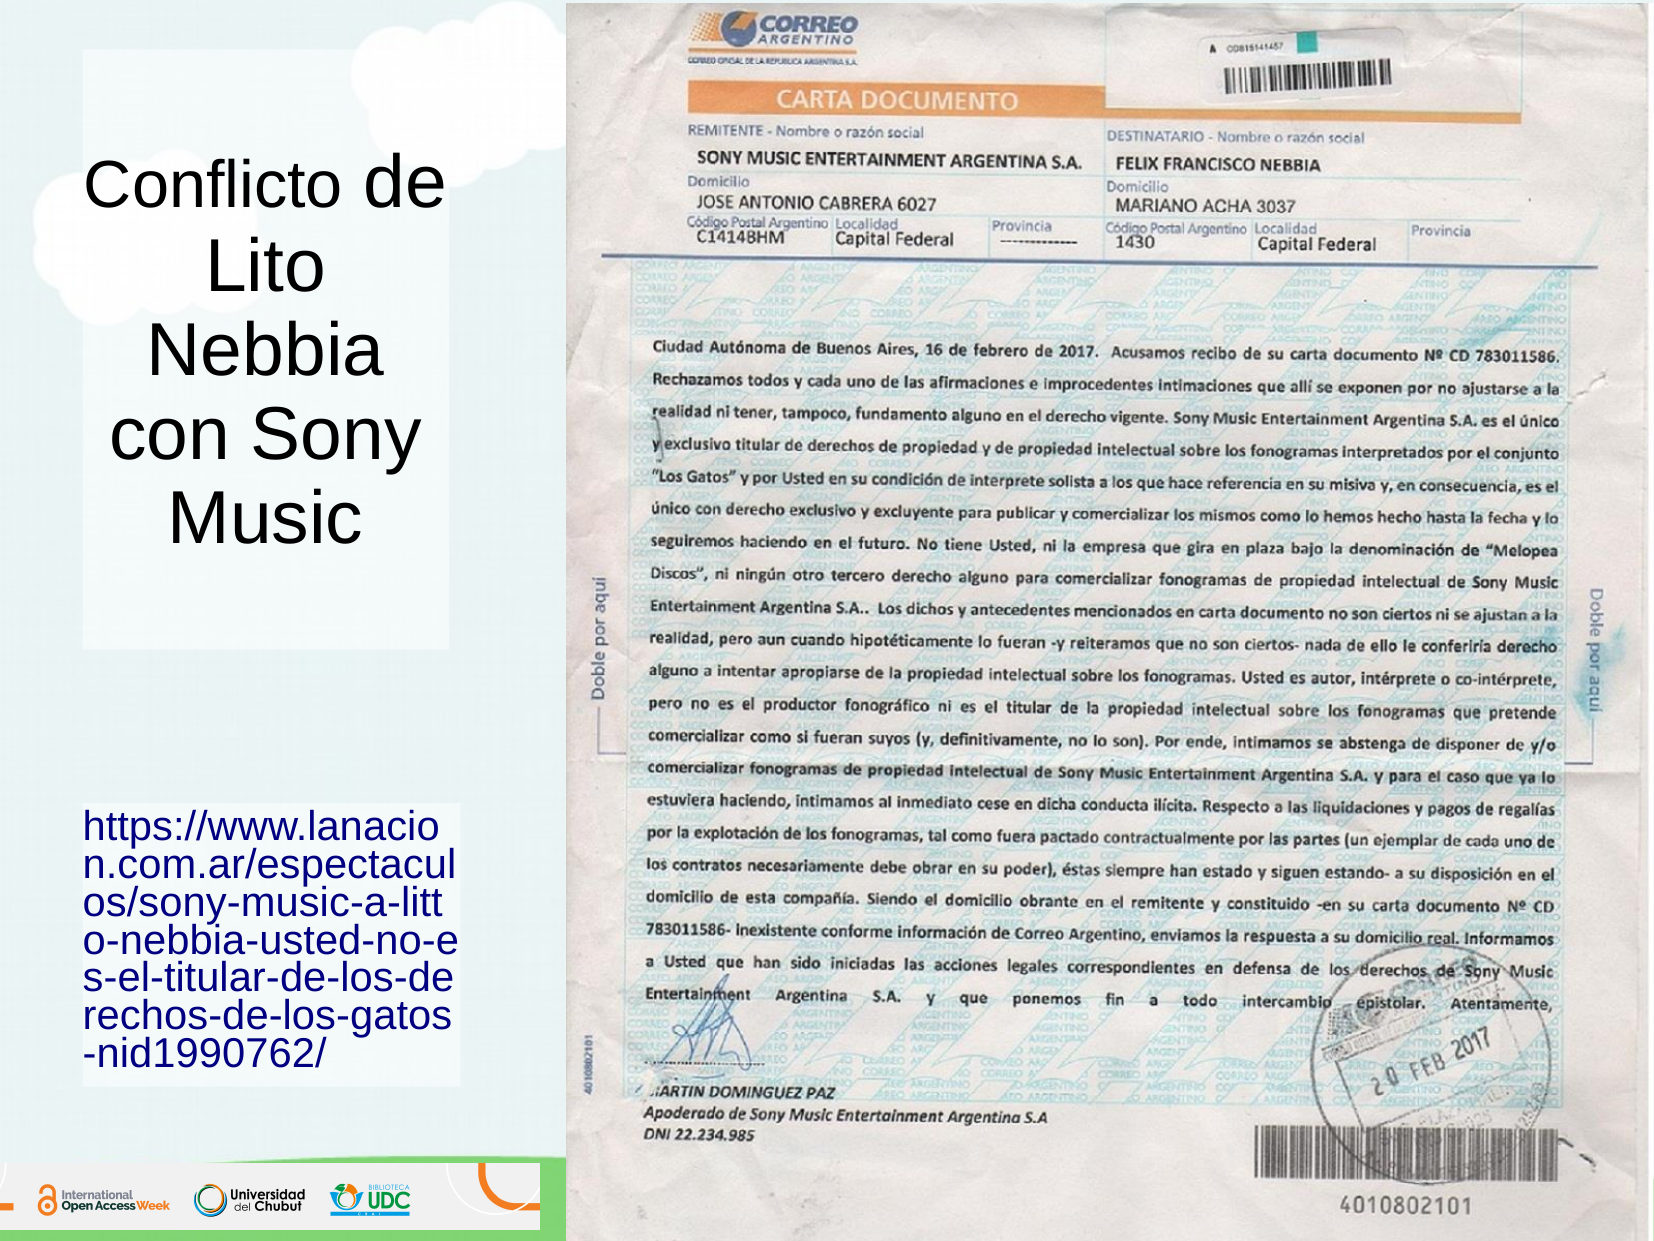

# Conflicto de Lito Nebbia con Sony Music
https://www.lanacion.com.ar/espectaculos/sony-music-a-litto-nebbia-usted-no-es-el-titular-de-los-derechos-de-los-gatos-nid1990762/
12